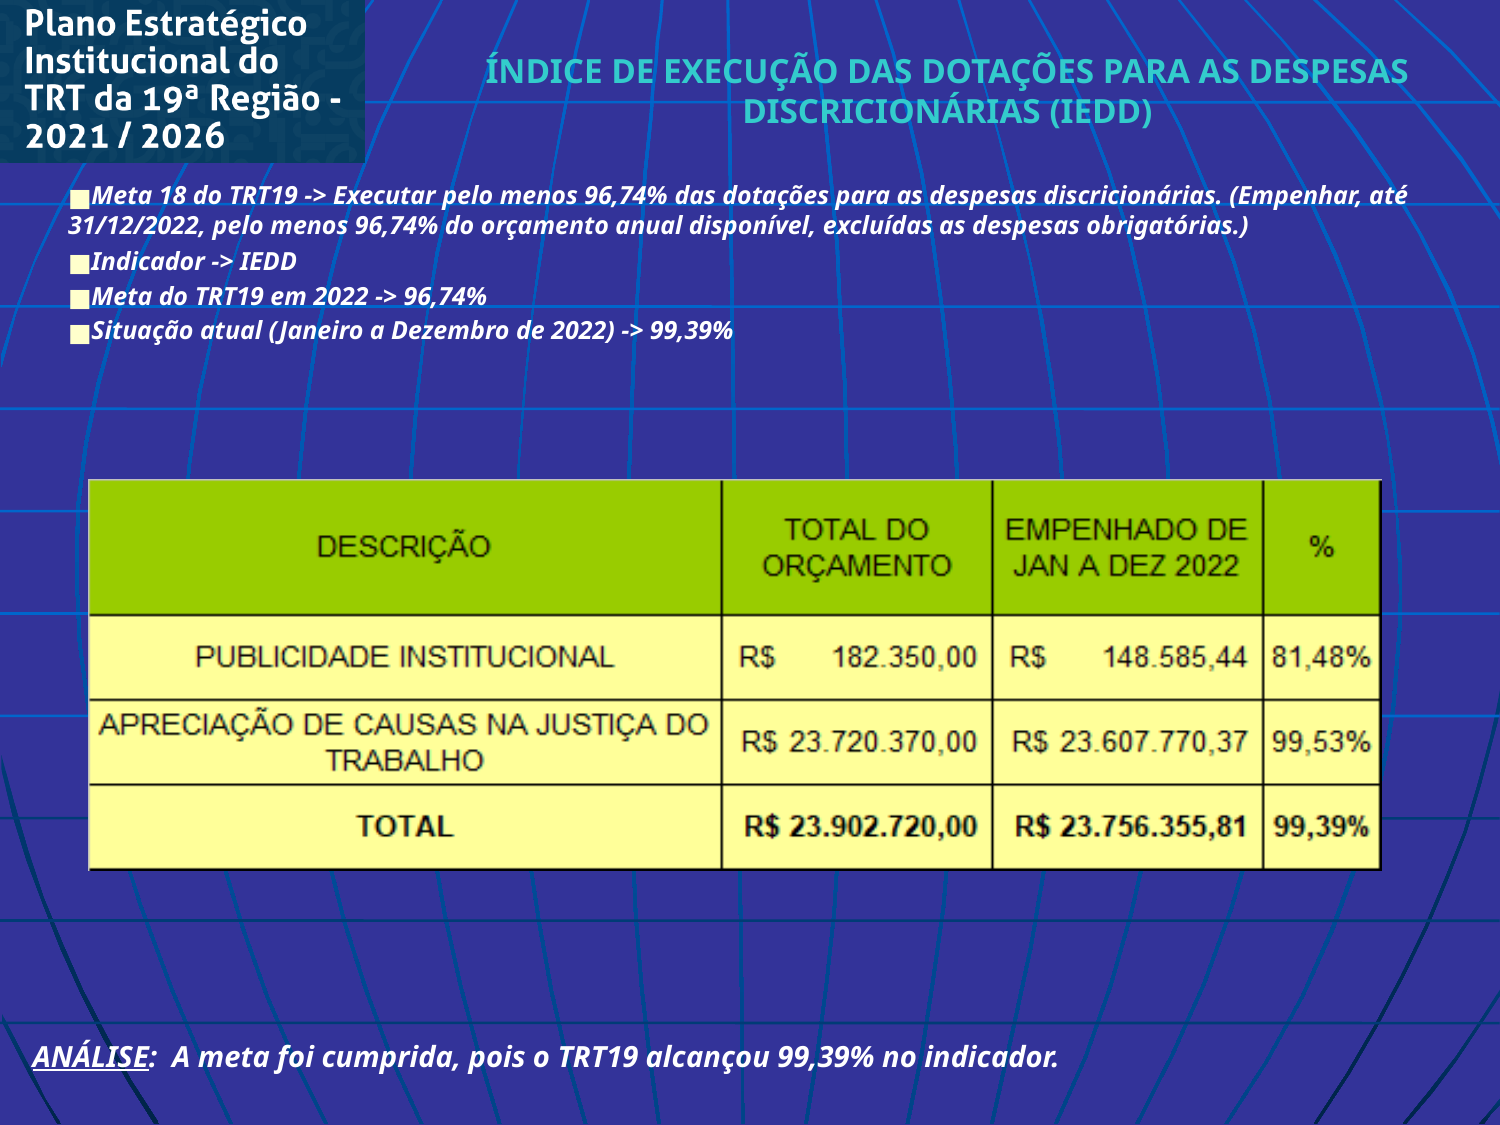

ÍNDICE DE EXECUÇÃO DAS DOTAÇÕES PARA AS DESPESAS DISCRICIONÁRIAS (IEDD)
Meta 18 do TRT19 -> Executar pelo menos 96,74% das dotações para as despesas discricionárias. (Empenhar, até 31/12/2022, pelo menos 96,74% do orçamento anual disponível, excluídas as despesas obrigatórias.)
Indicador -> IEDD
Meta do TRT19 em 2022 -> 96,74%
Situação atual (Janeiro a Dezembro de 2022) -> 99,39%
ANÁLISE: A meta foi cumprida, pois o TRT19 alcançou 99,39% no indicador.